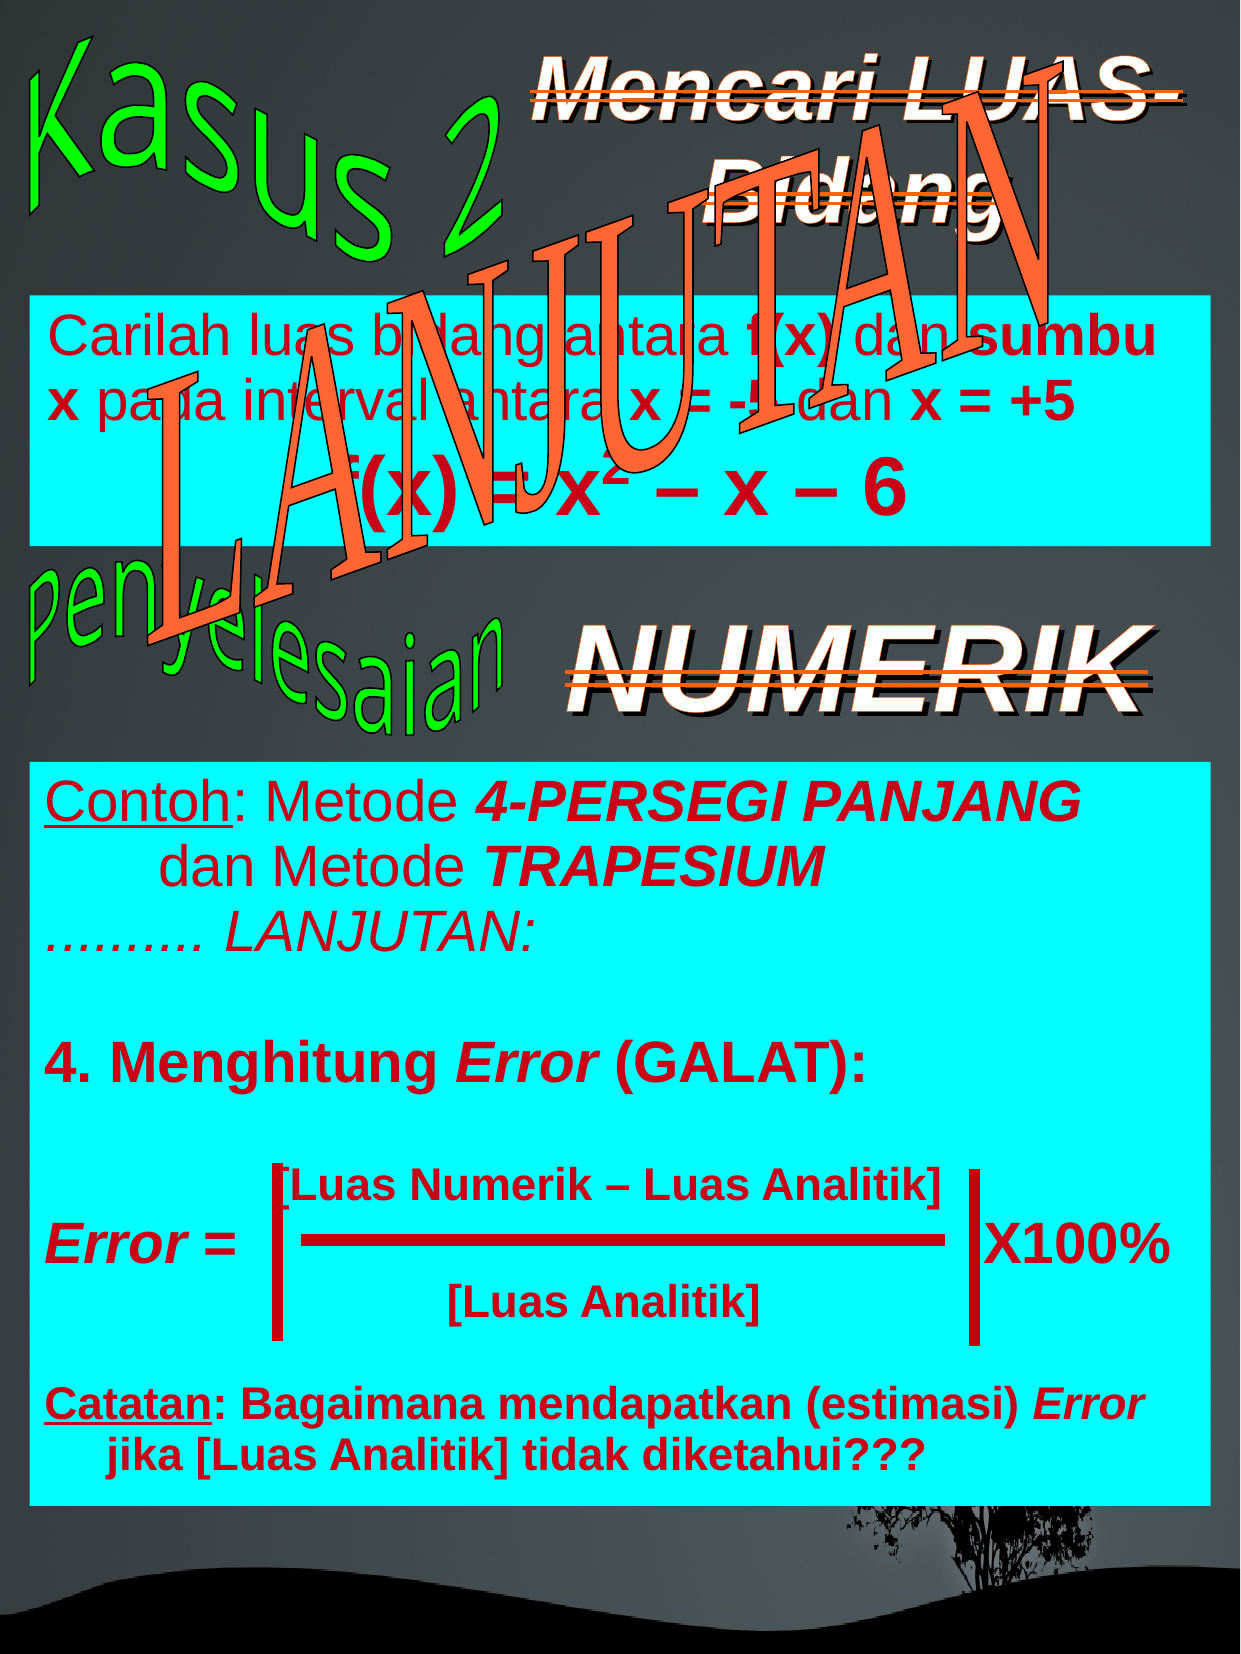

Kasus 2
Mencari LUAS-Bidang
LANJUTAN
Carilah luas bidang antara f(x) dan sumbu x pada interval antara x = -5 dan x = +5
f(x) = x2 – x – 6
Penyelesaian
NUMERIK
Contoh: Metode 4-PERSEGI PANJANG
 dan Metode TRAPESIUM
.......... LANJUTAN:
4. Menghitung Error (GALAT):
 [Luas Numerik – Luas Analitik]
Error = X100%
 [Luas Analitik]
Catatan: Bagaimana mendapatkan (estimasi) Error jika [Luas Analitik] tidak diketahui???